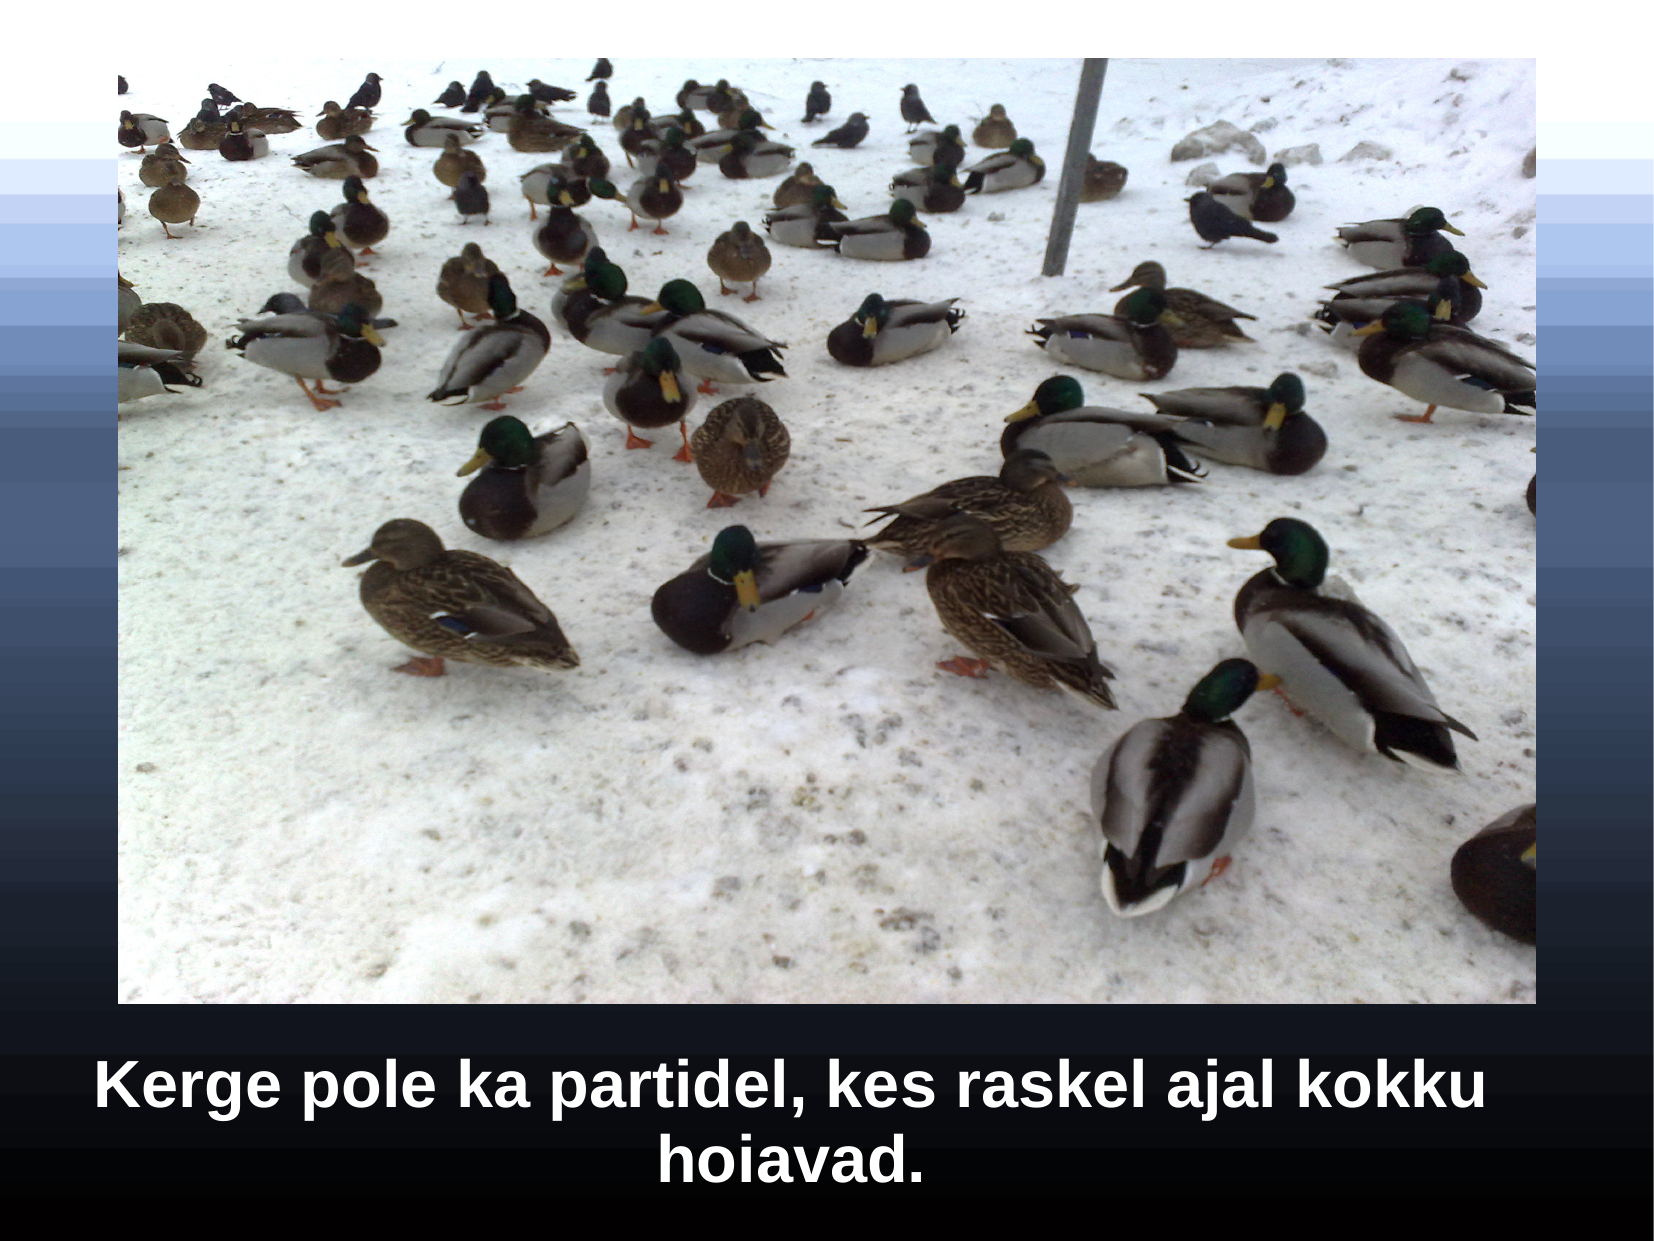

# Kerge pole ka partidel, kes raskel ajal kokku hoiavad.